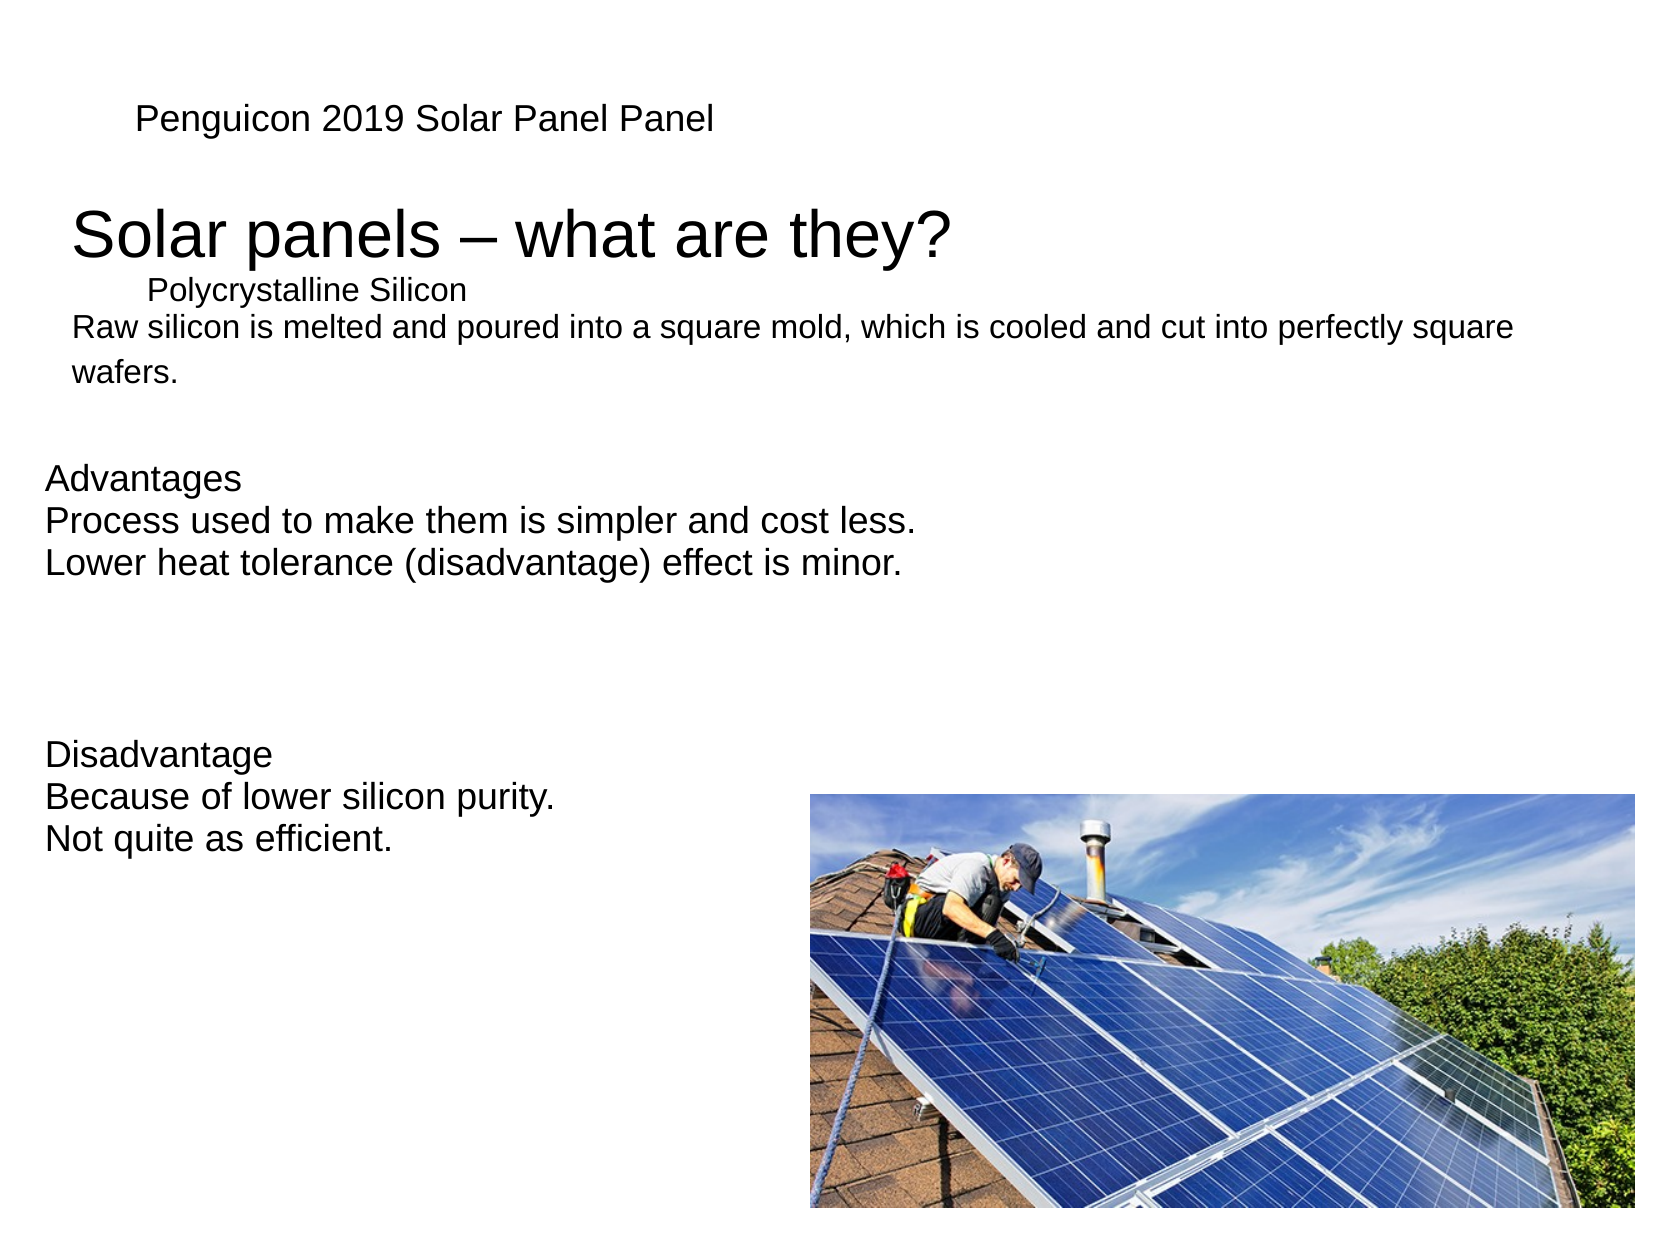

Penguicon 2019 Solar Panel Panel
# Solar panels – what are they?
	Polycrystalline Silicon
Raw silicon is melted and poured into a square mold, which is cooled and cut into perfectly square wafers.
Advantages
Process used to make them is simpler and cost less.
Lower heat tolerance (disadvantage) effect is minor.
Disadvantage
Because of lower silicon purity.
Not quite as efficient.